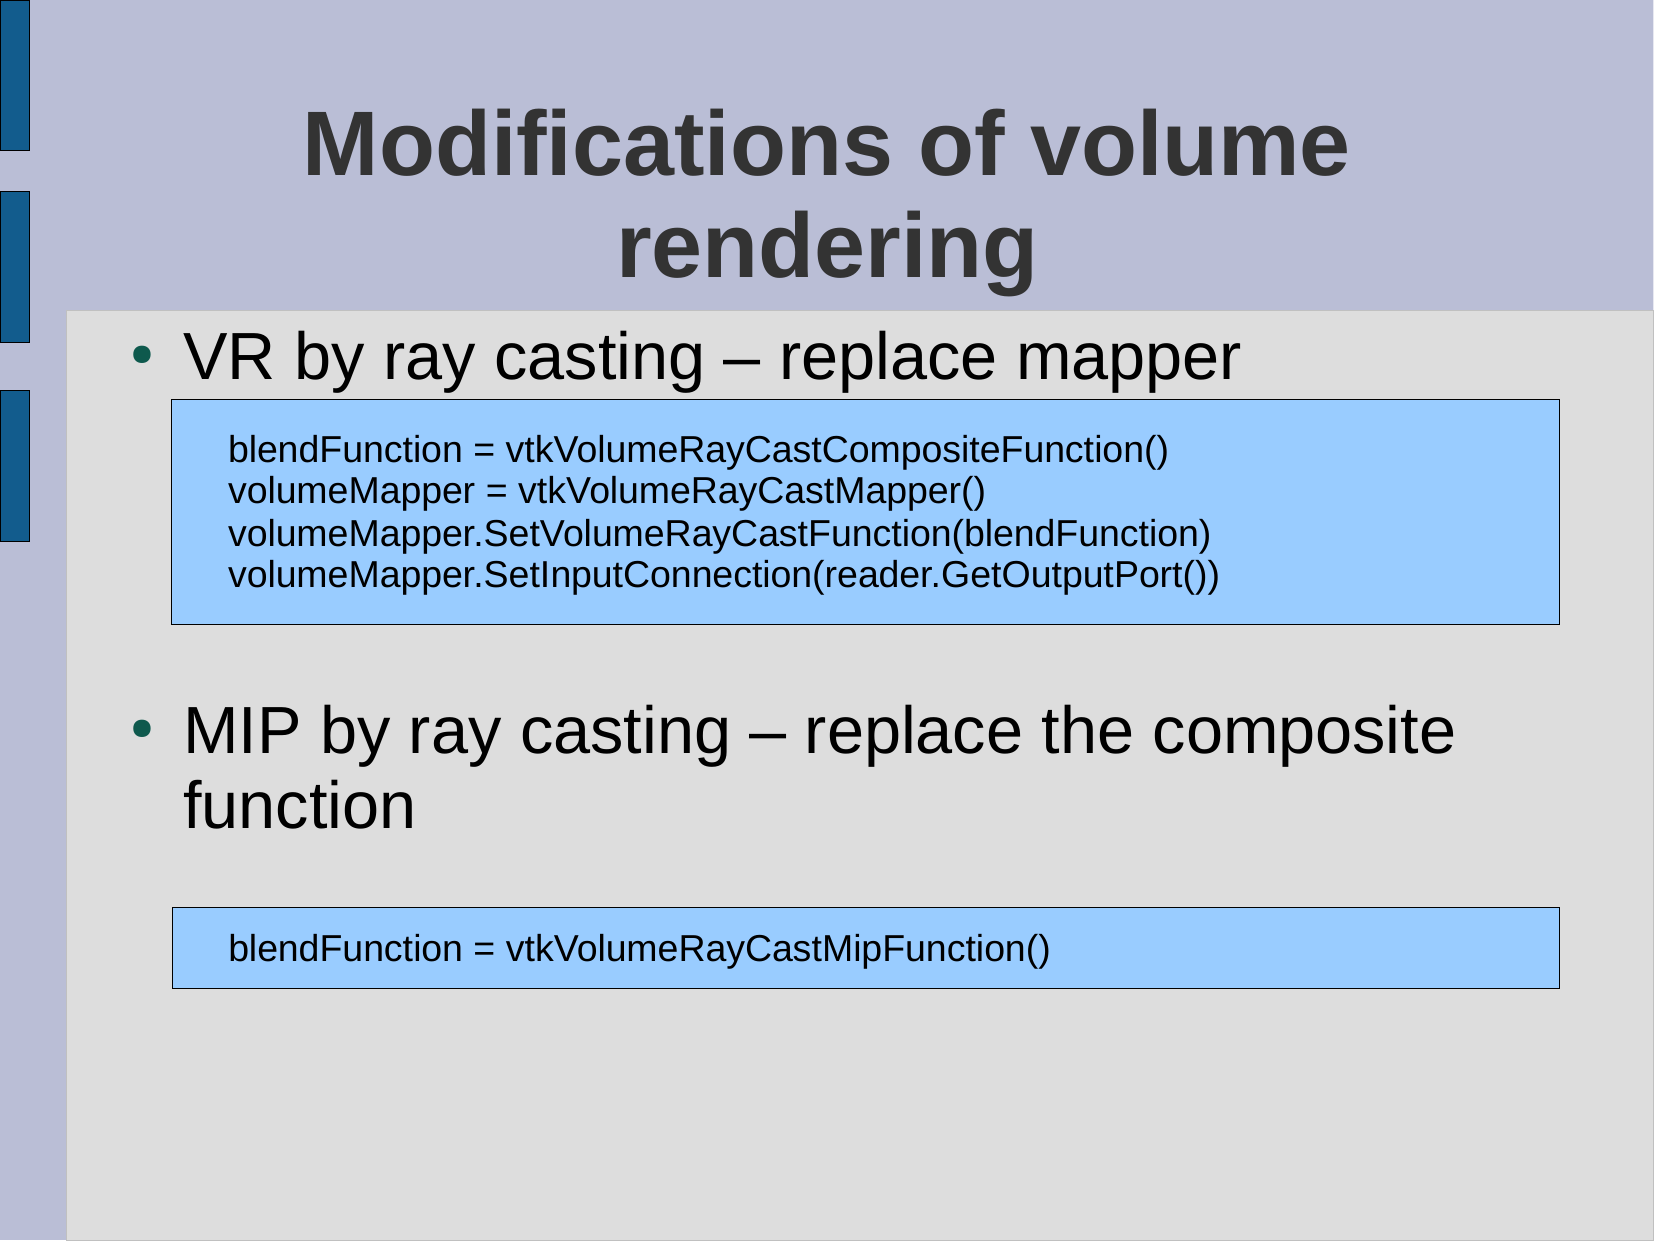

# Modifications of volume rendering
VR by ray casting – replace mapper
MIP by ray casting – replace the composite function
blendFunction = vtkVolumeRayCastCompositeFunction()
volumeMapper = vtkVolumeRayCastMapper()
volumeMapper.SetVolumeRayCastFunction(blendFunction)
volumeMapper.SetInputConnection(reader.GetOutputPort())
blendFunction = vtkVolumeRayCastMipFunction()